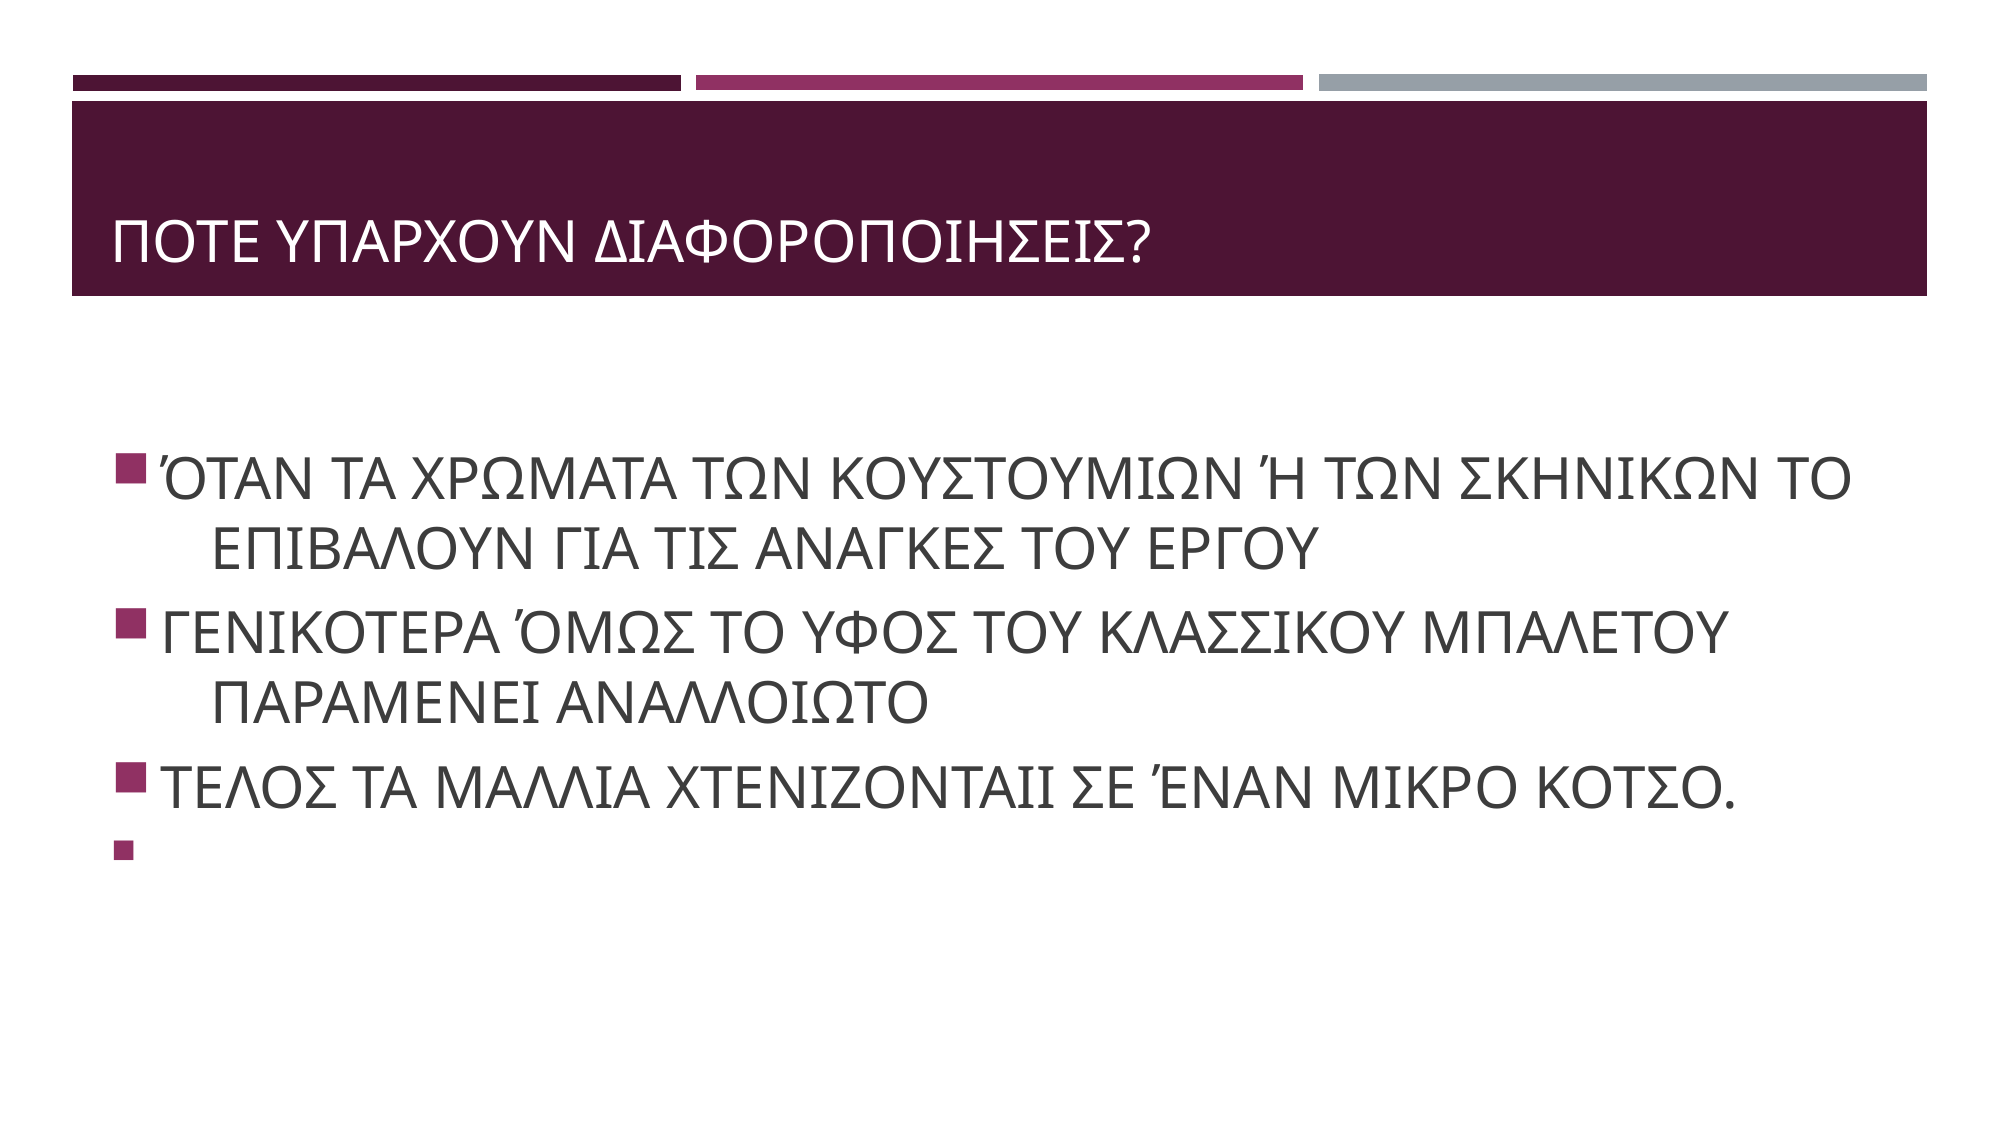

# ΠΟΤΕ ΥΠΑΡΧΟΥΝ ΔΙΑΦΟΡΟΠΟΙΗΣΕΙΣ?
ΌΤΑΝ ΤΑ ΧΡΩΜΑΤΑ ΤΩΝ ΚΟΥΣΤΟΥΜΙΩΝ Ή ΤΩΝ ΣΚΗΝΙΚΩΝ ΤΟ ΕΠΙΒΑΛΟΥΝ ΓΙΑ ΤΙΣ ΑΝΑΓΚΕΣ ΤΟΥ ΕΡΓΟΥ
ΓΕΝΙΚΟΤΕΡΑ ΌΜΩΣ ΤΟ ΥΦΟΣ ΤΟΥ ΚΛΑΣΣΙΚΟΥ ΜΠΑΛΕΤΟΥ ΠΑΡΑΜΕΝΕΙ ΑΝΑΛΛΟΙΩΤΟ
ΤΕΛΟΣ ΤΑ ΜΑΛΛΙΑ ΧΤΕΝΙΖΟΝΤΑΙΙ ΣΕ ΈΝΑΝ ΜΙΚΡΟ ΚΟΤΣΟ.